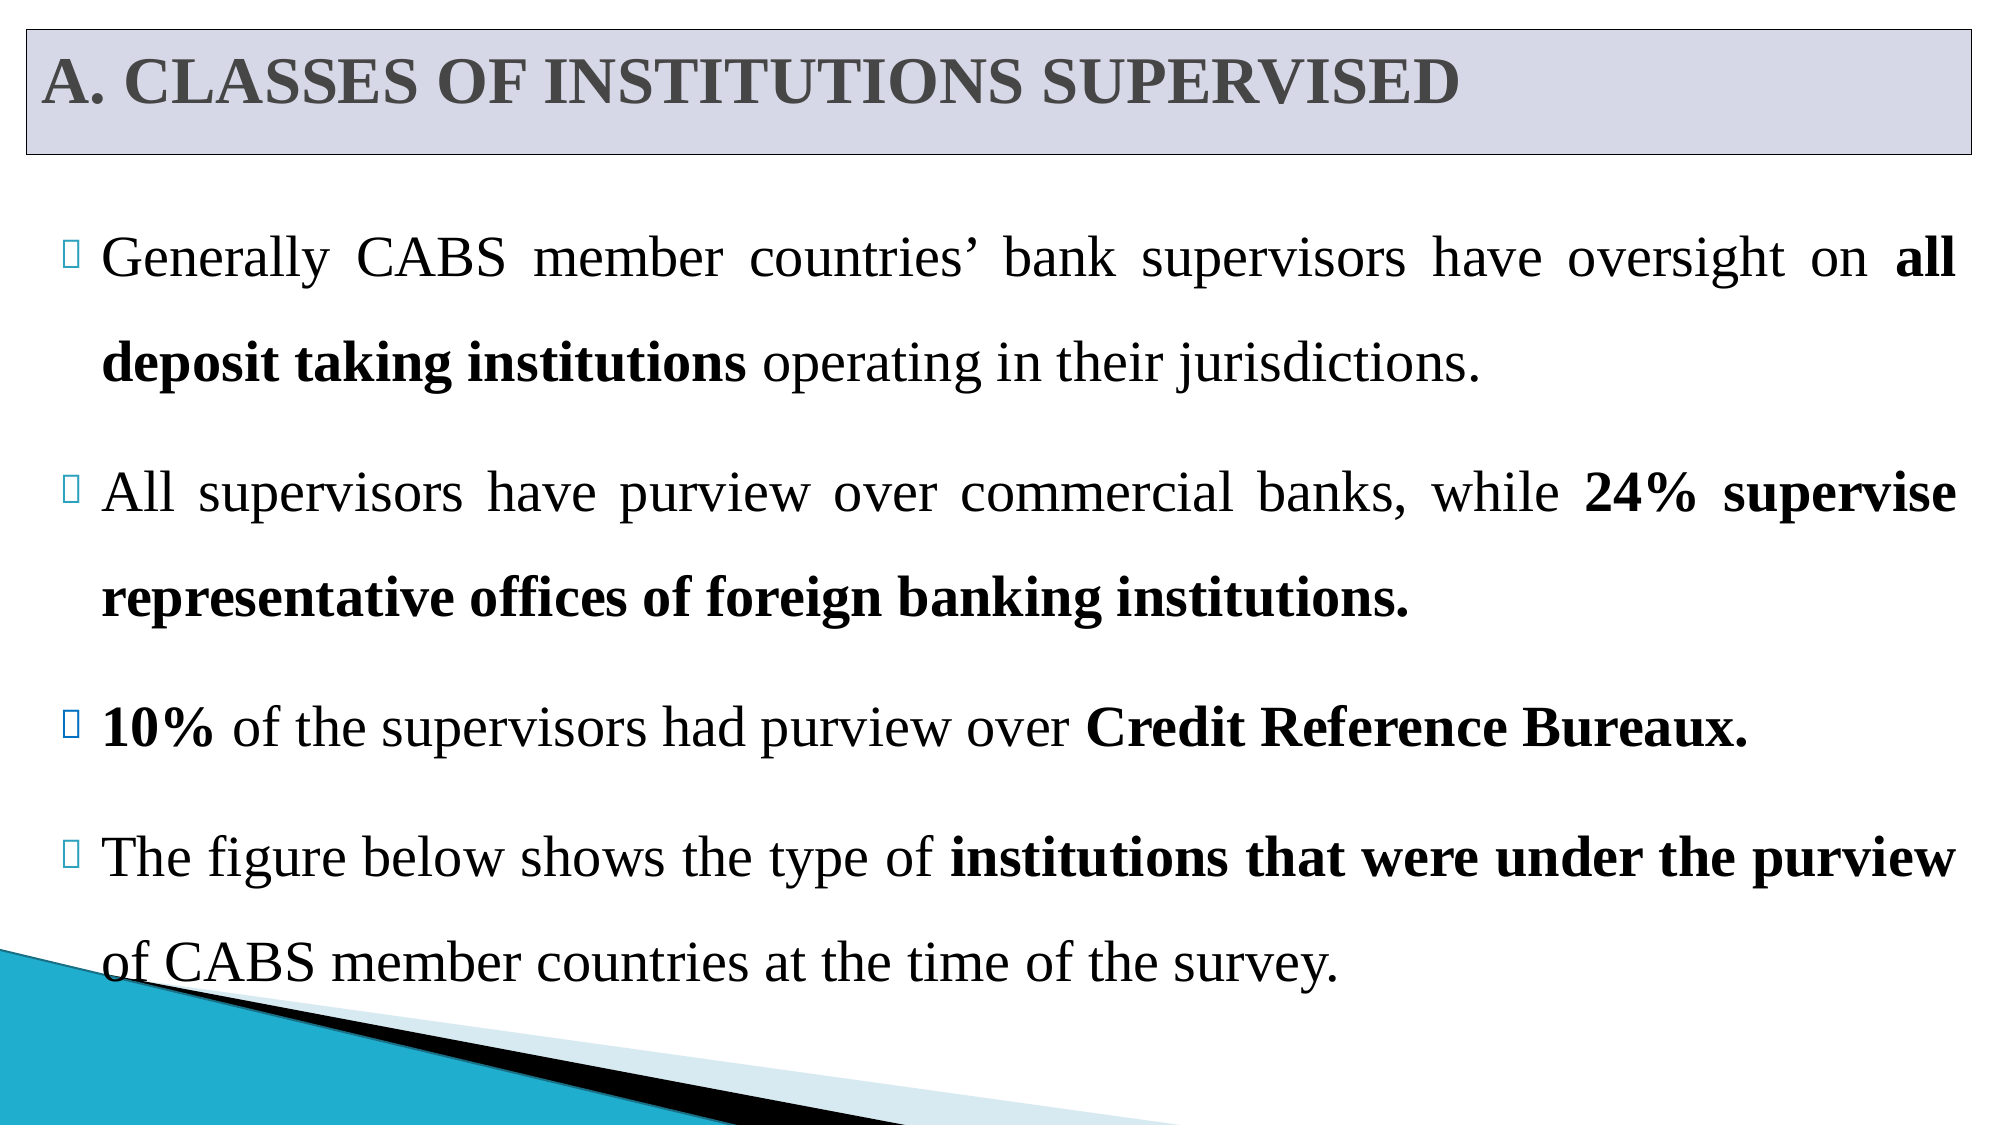

# A. CLASSES OF INSTITUTIONS SUPERVISED
Generally CABS member countries’ bank supervisors have oversight on all deposit taking institutions operating in their jurisdictions.
All supervisors have purview over commercial banks, while 24% supervise representative offices of foreign banking institutions.
10% of the supervisors had purview over Credit Reference Bureaux.
The figure below shows the type of institutions that were under the purview of CABS member countries at the time of the survey.